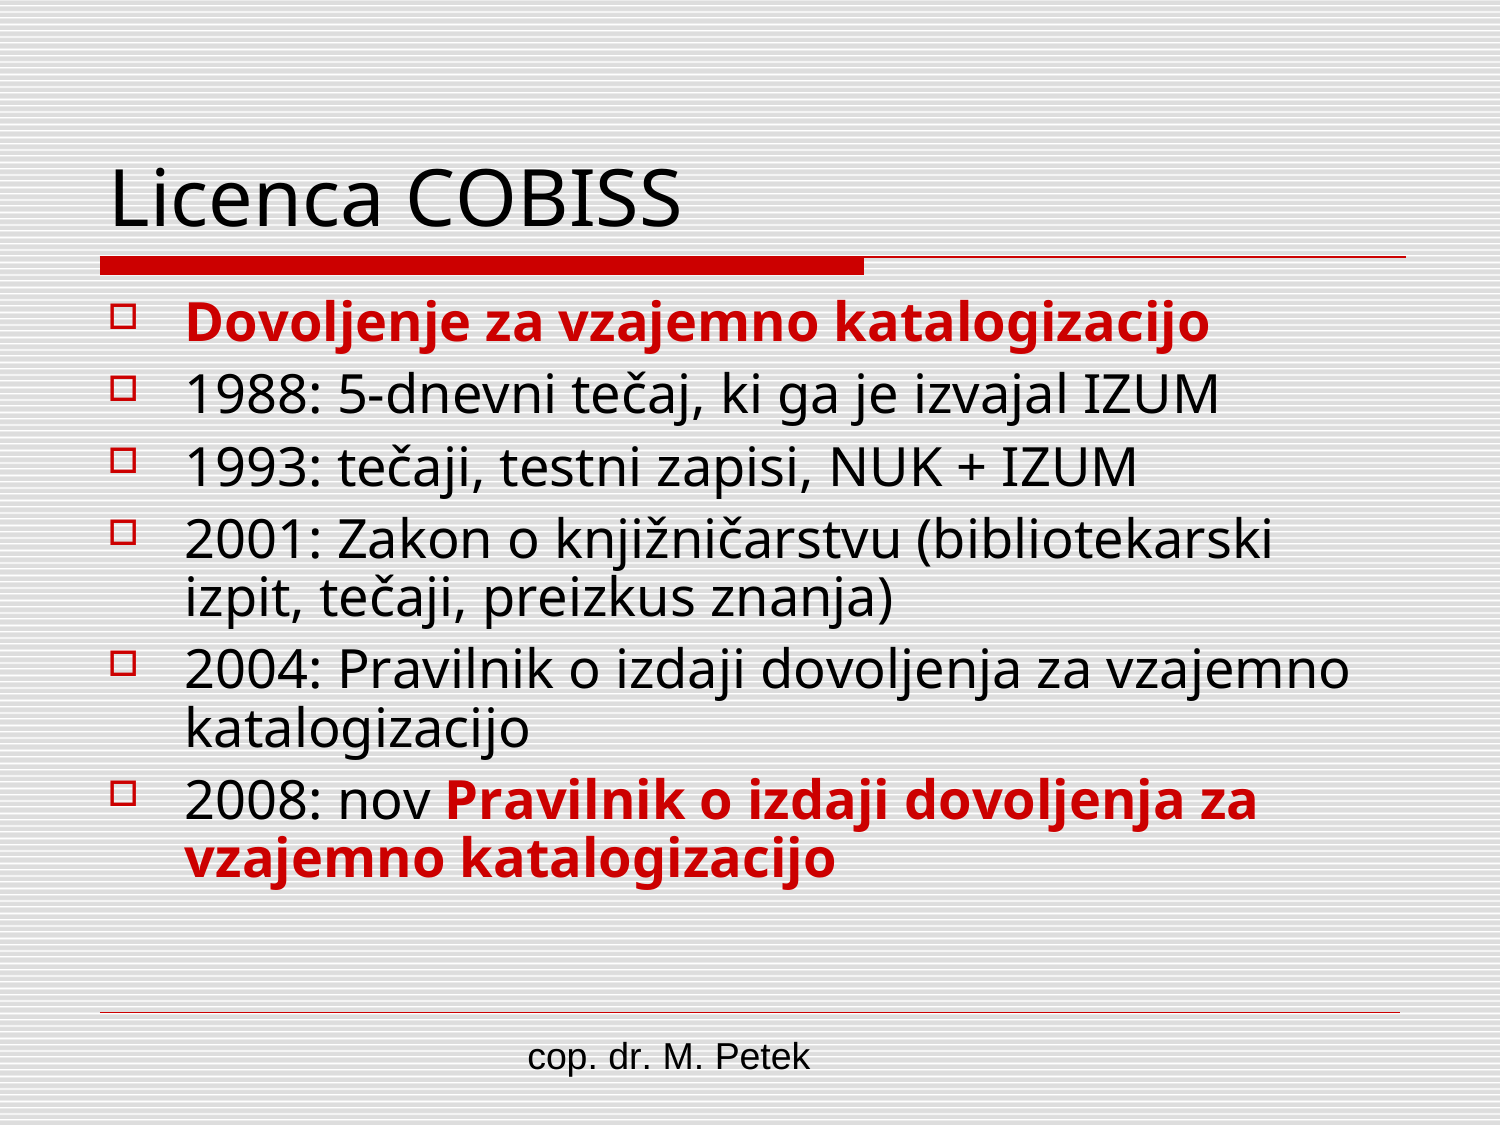

# Licenca COBISS
Dovoljenje za vzajemno katalogizacijo
1988: 5-dnevni tečaj, ki ga je izvajal IZUM
1993: tečaji, testni zapisi, NUK + IZUM
2001: Zakon o knjižničarstvu (bibliotekarski izpit, tečaji, preizkus znanja)
2004: Pravilnik o izdaji dovoljenja za vzajemno katalogizacijo
2008: nov Pravilnik o izdaji dovoljenja za vzajemno katalogizacijo
cop. dr. M. Petek